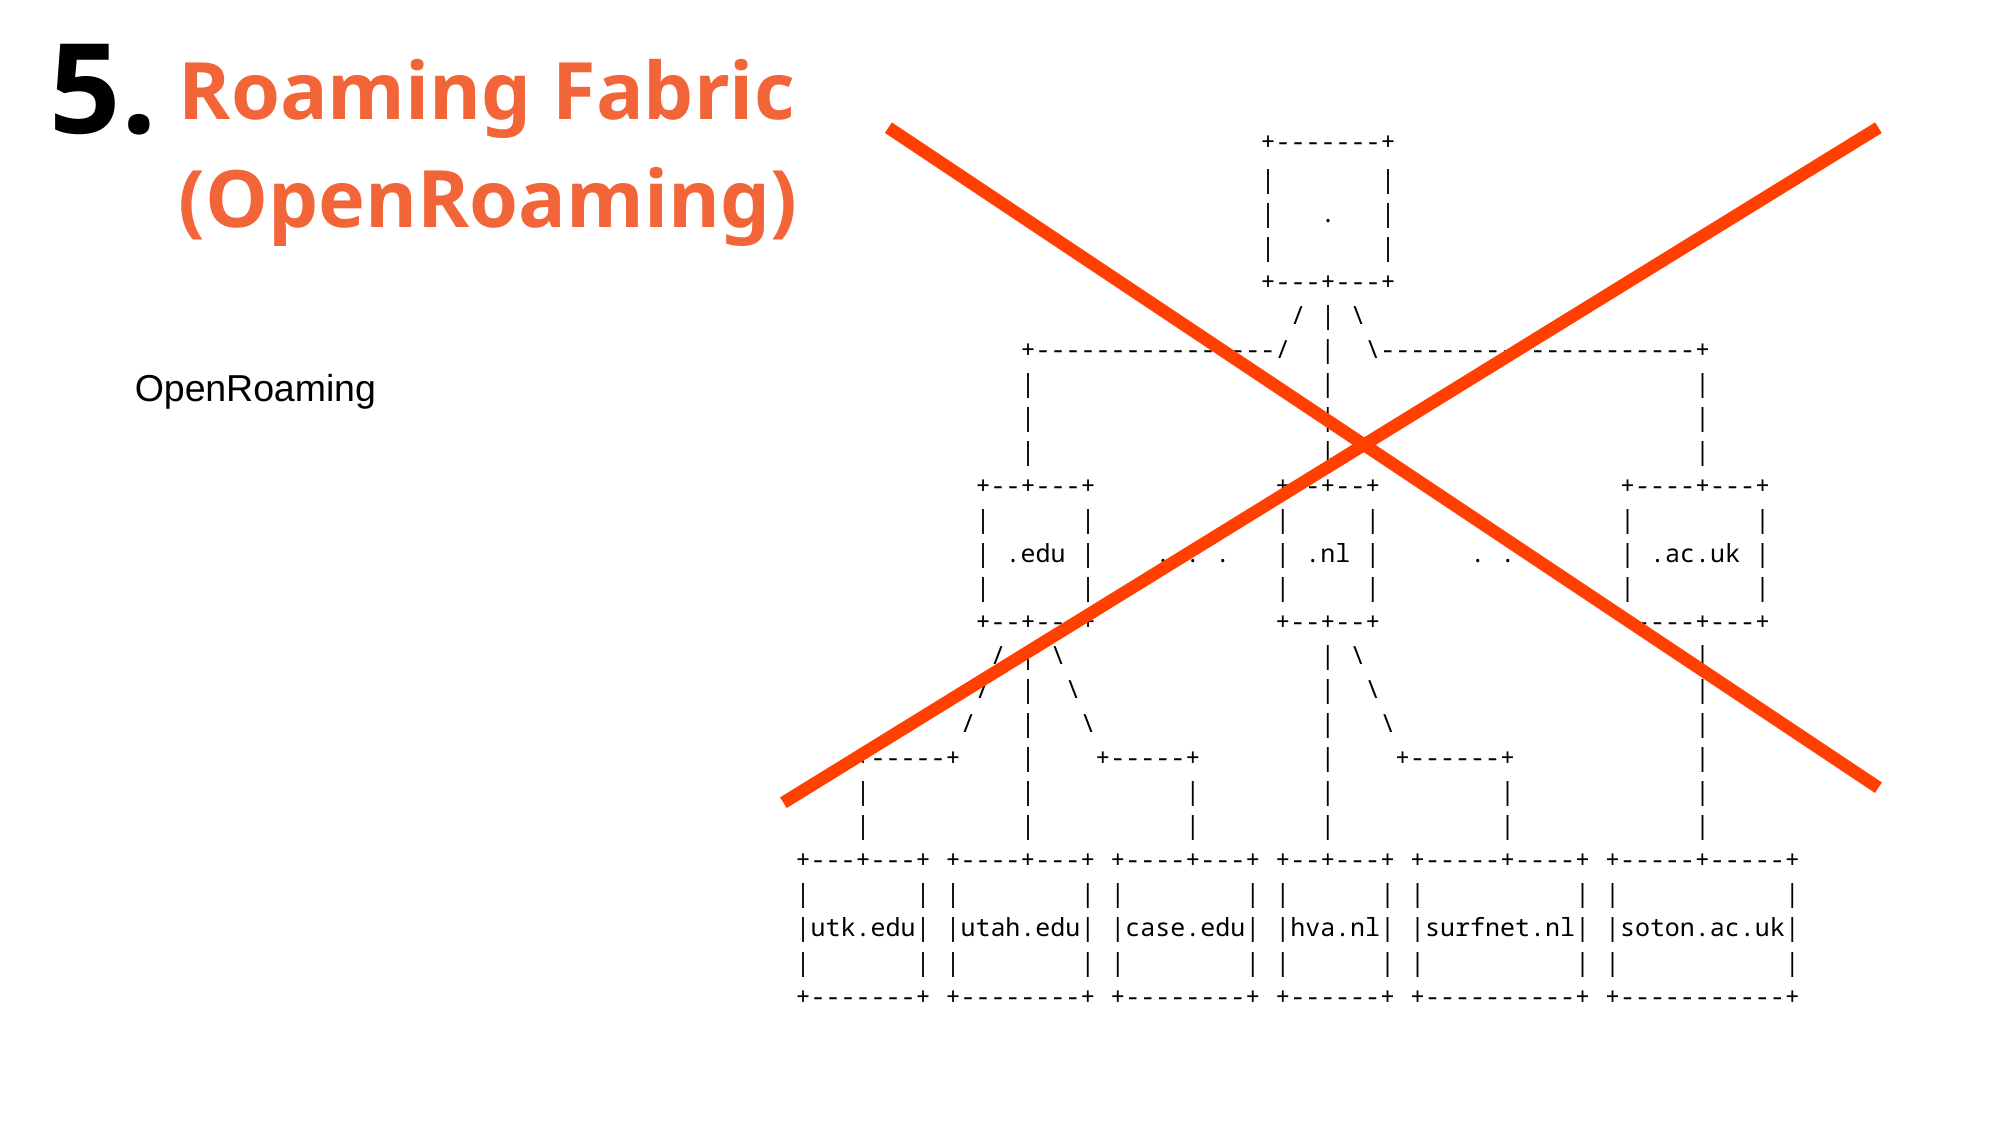

5.
Roaming Fabric
(OpenRoaming)
 +-------+
 | |
 | . |
 | |
 +---+---+
 / | \
 +----------------/ | \---------------------+
 | | |
 | | |
 | | |
 +--+---+ +--+--+ +----+---+
 | | | | | |
 | .edu | . . . | .nl | . . . | .ac.uk |
 | | | | | |
 +--+---+ +--+--+ +----+---+
 / | \ | \ |
 / | \ | \ |
 / | \ | \ |
 +-----+ | +-----+ | +------+ |
 | | | | | |
 | | | | | |
 +---+---+ +----+---+ +----+---+ +--+---+ +-----+----+ +-----+-----+
 | | | | | | | | | | | |
 |utk.edu| |utah.edu| |case.edu| |hva.nl| |surfnet.nl| |soton.ac.uk|
 | | | | | | | | | | | |
 +-------+ +--------+ +--------+ +------+ +----------+ +-----------+
OpenRoaming